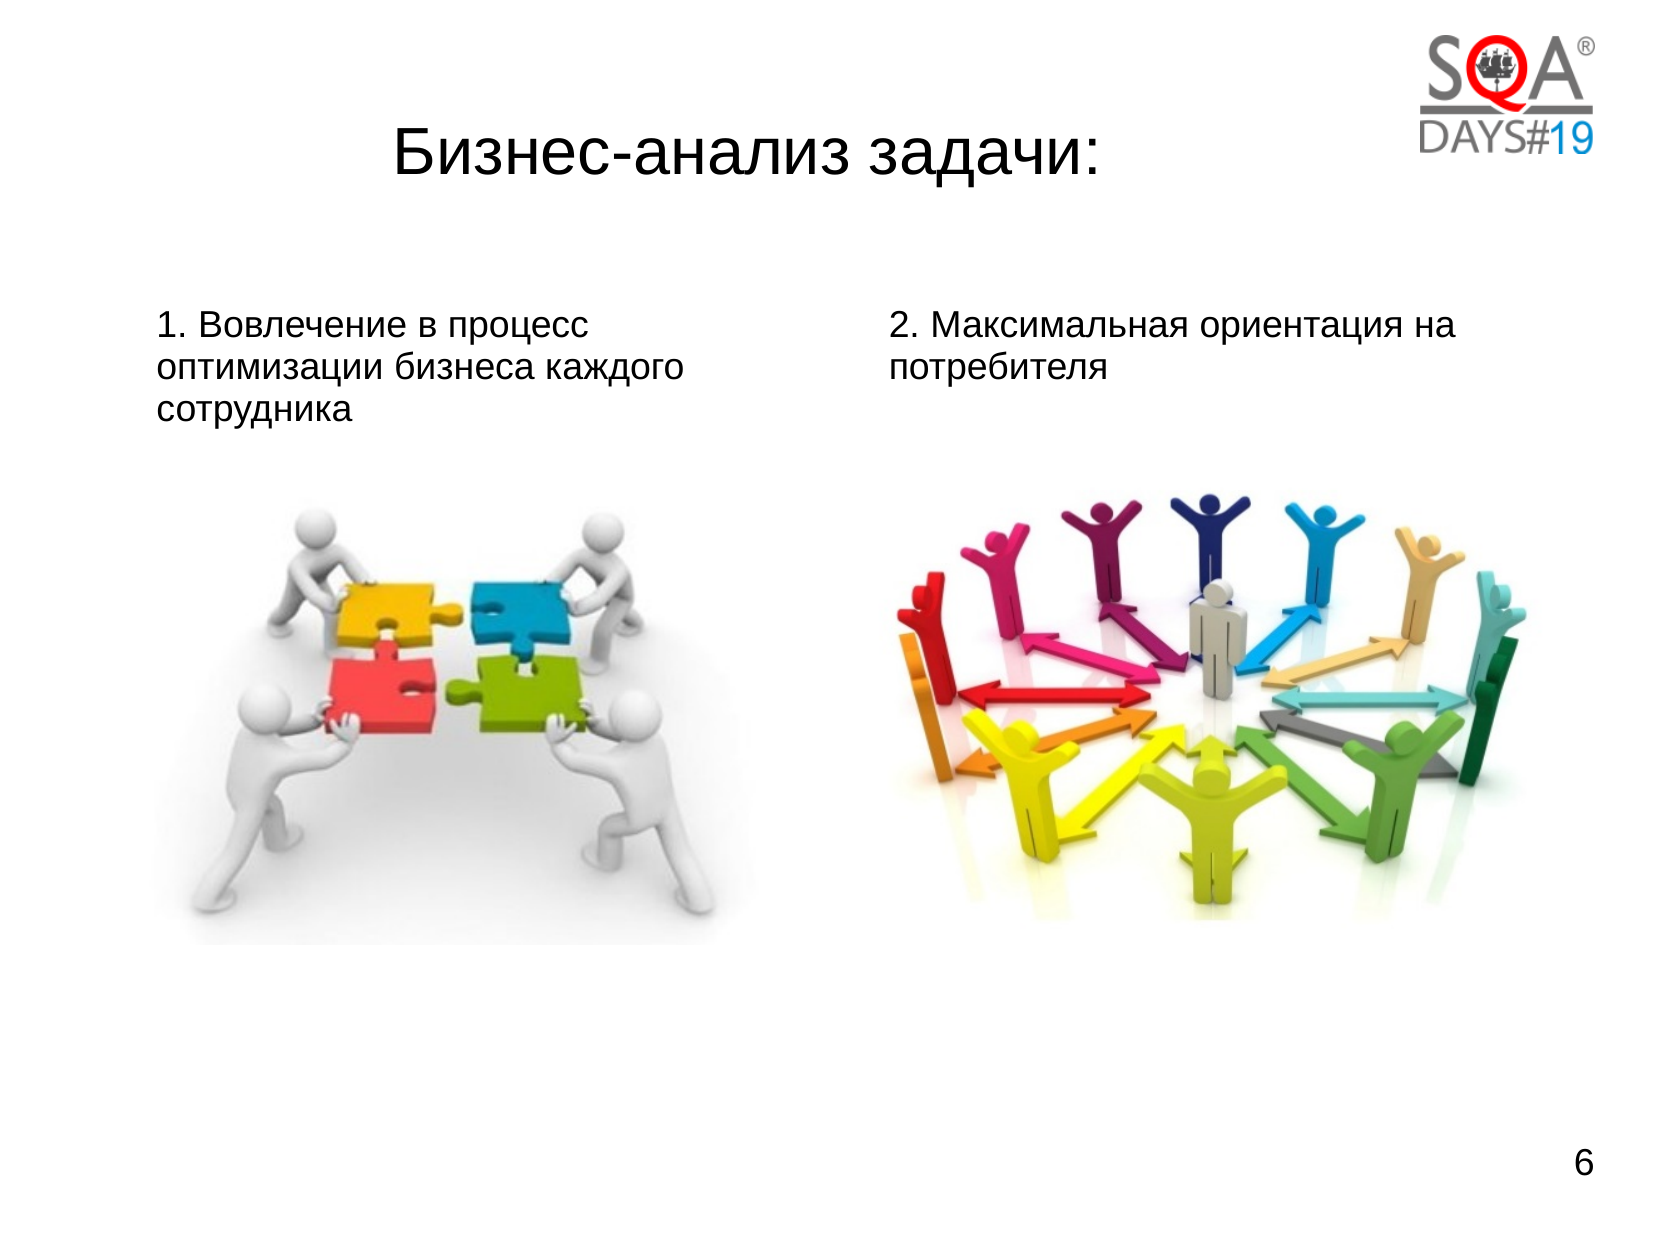

Бизнес-анализ задачи:
1. Вовлечение в процесс оптимизации бизнеса каждого сотрудника
2. Максимальная ориентация на потребителя
6